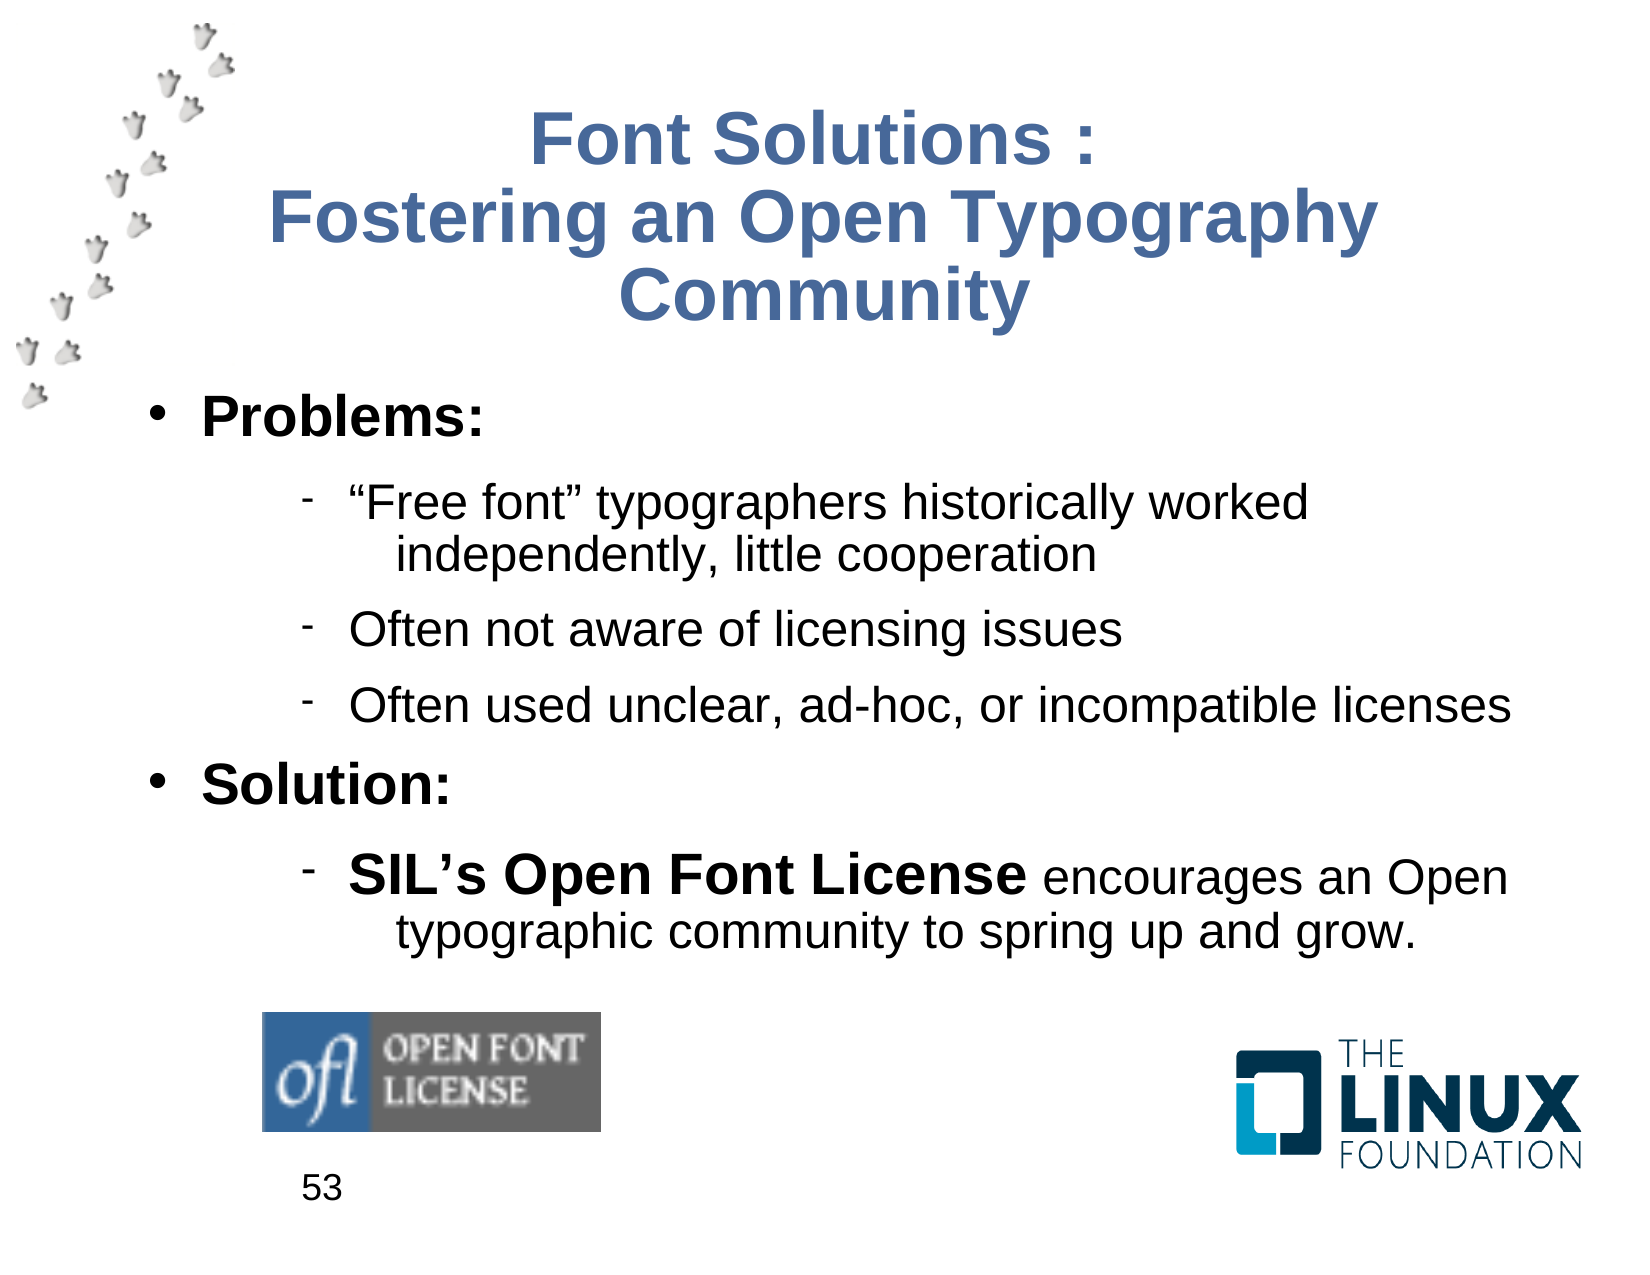

# Font Solutions : Fostering an Open Typography Community
Problems:
“Free font” typographers historically worked independently, little cooperation
Often not aware of licensing issues
Often used unclear, ad-hoc, or incompatible licenses
Solution:
SIL’s Open Font License encourages an Open typographic community to spring up and grow.